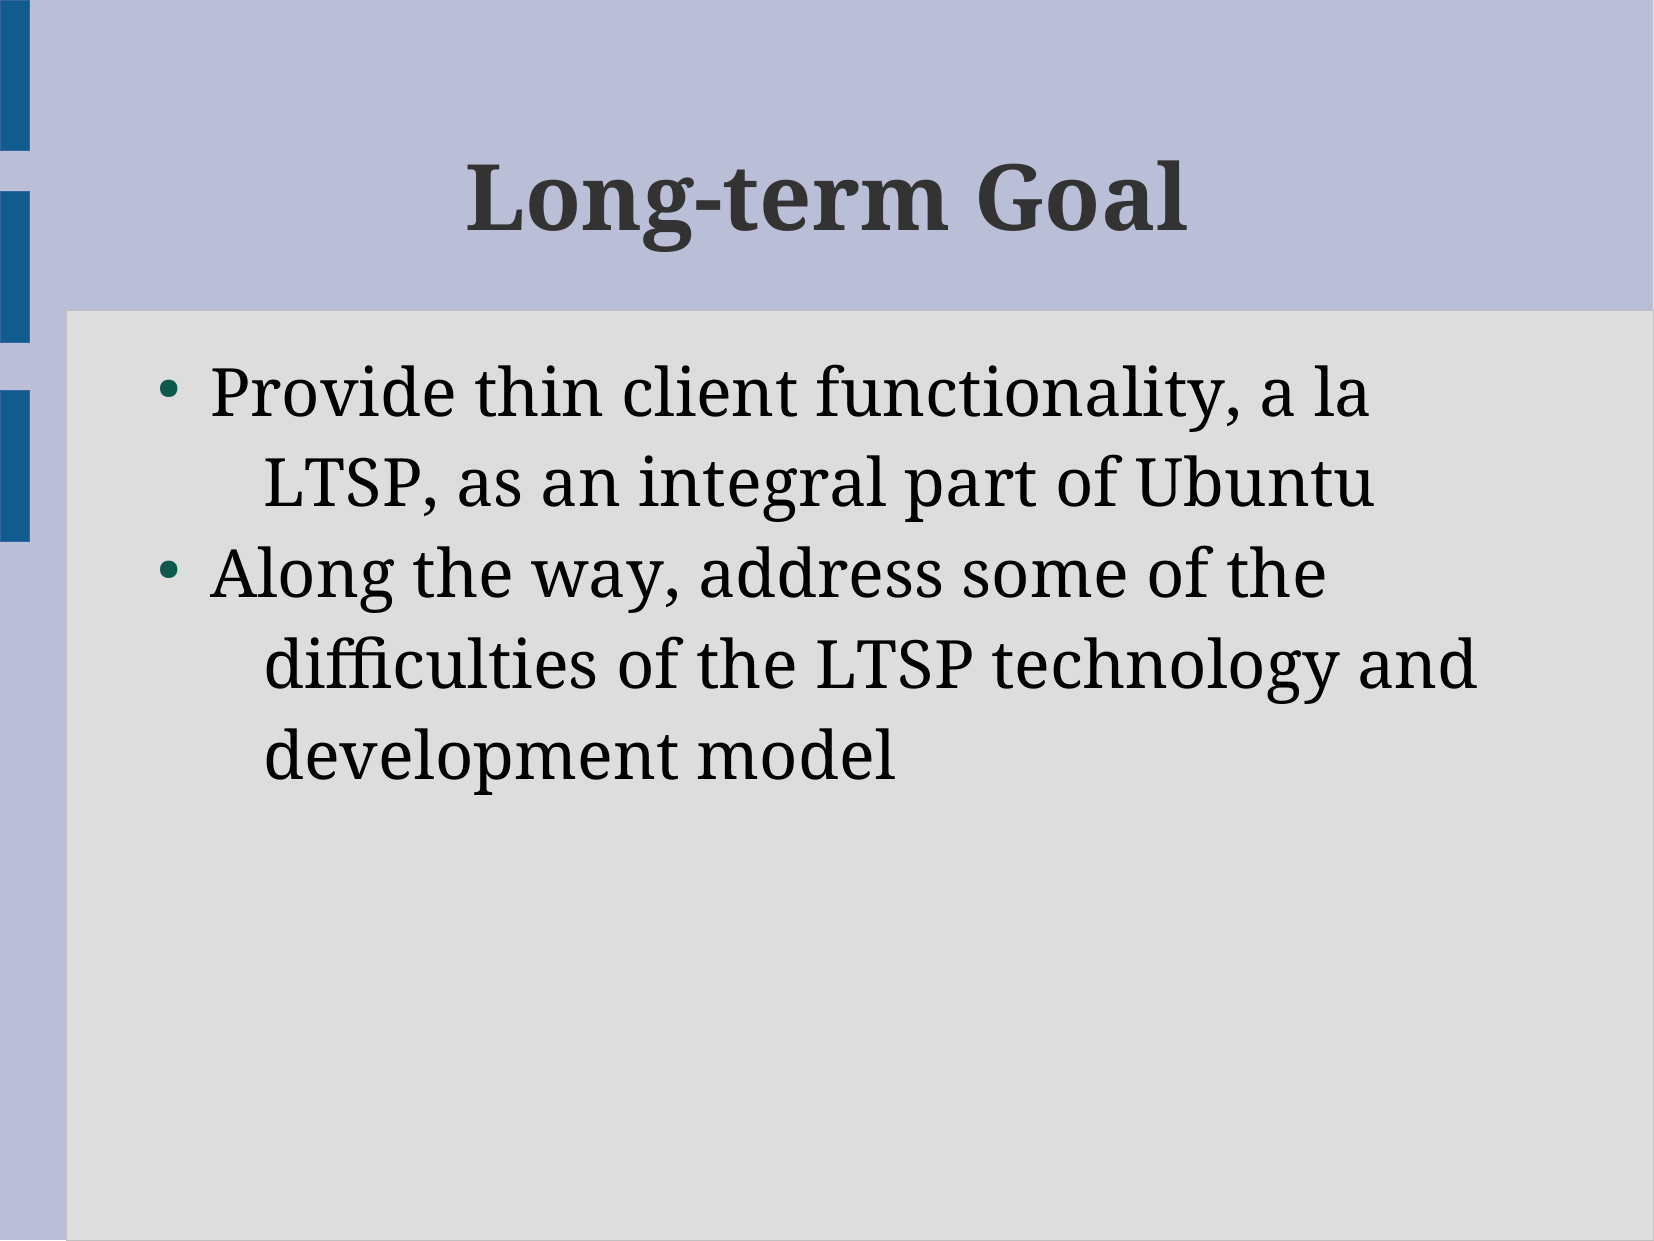

# Long-term Goal
Provide thin client functionality, a la LTSP, as an integral part of Ubuntu
Along the way, address some of the difficulties of the LTSP technology and development model